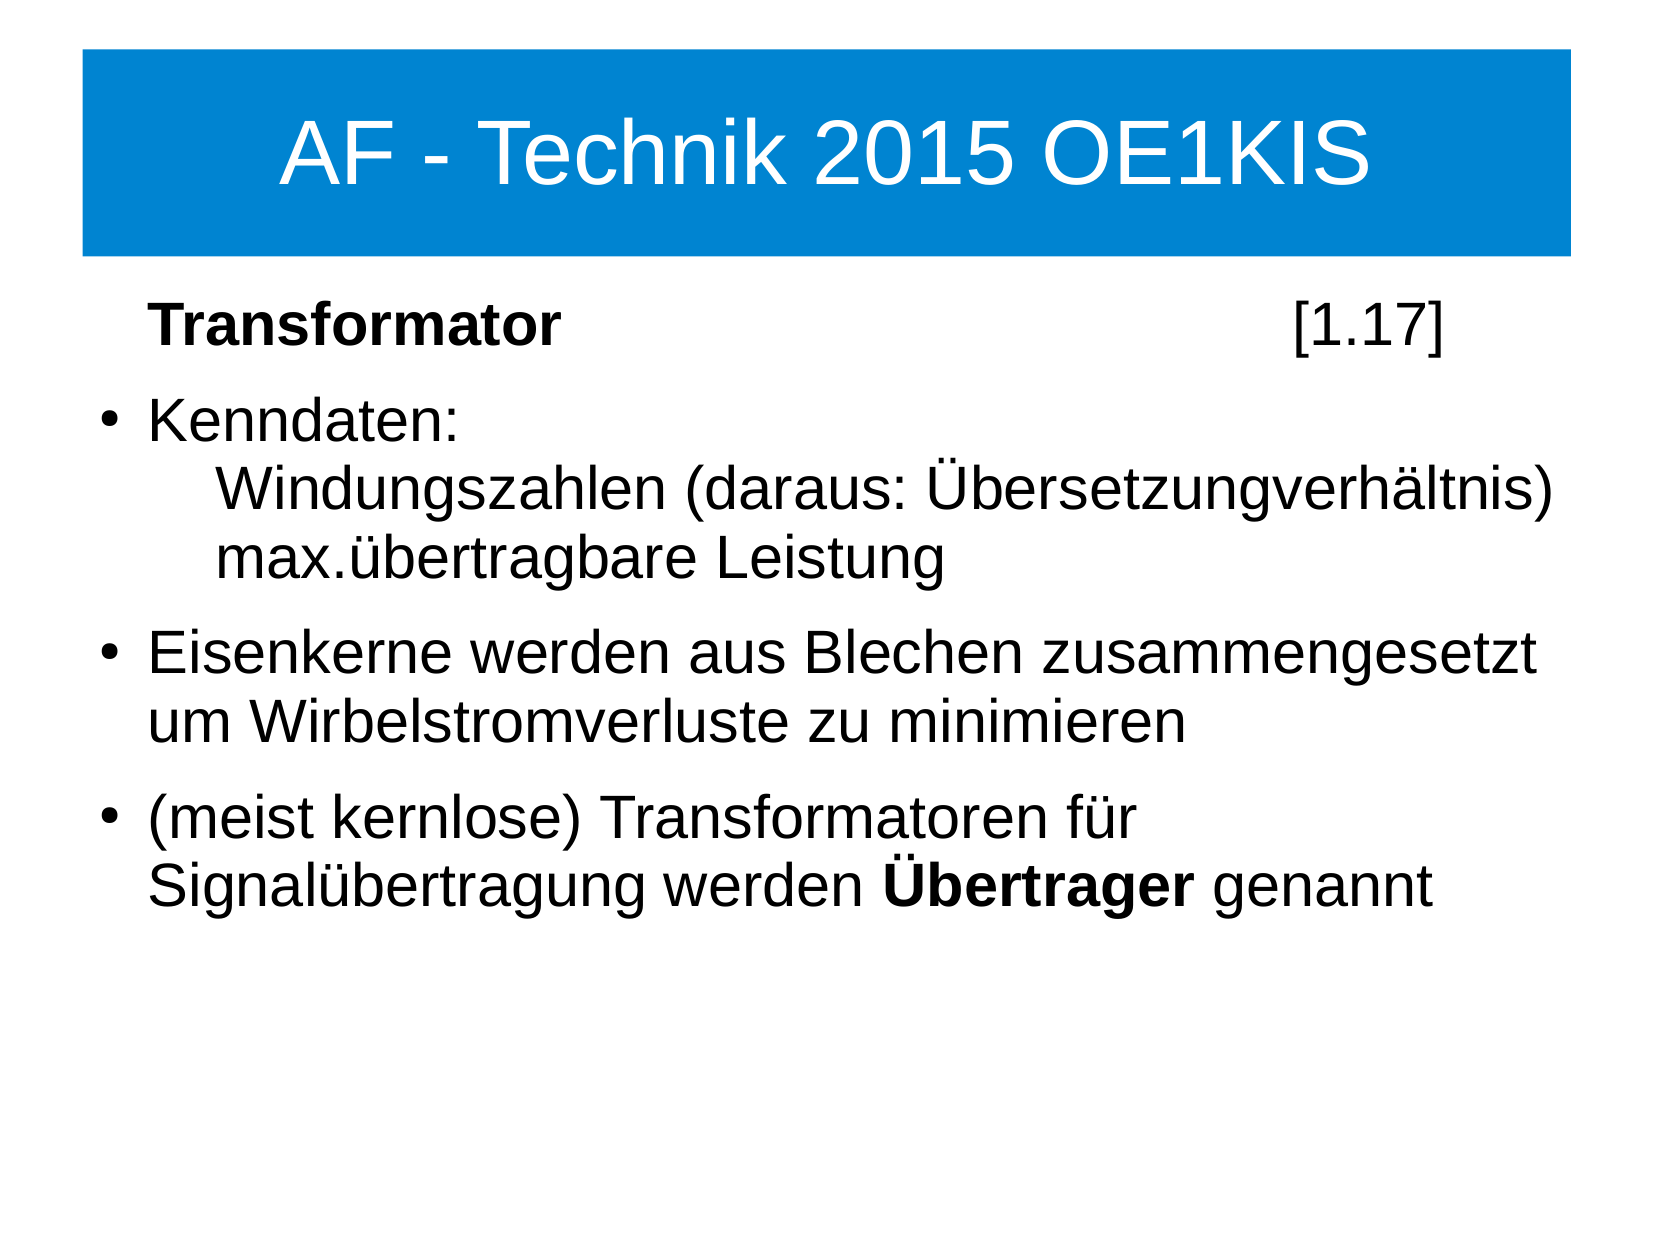

#
AF - Technik 2015 OE1KIS
Transformator [1.17]
Kenndaten:
	Windungszahlen (daraus: Übersetzungverhältnis)
	max.übertragbare Leistung
Eisenkerne werden aus Blechen zusammengesetzt
um Wirbelstromverluste zu minimieren
(meist kernlose) Transformatoren für Signalübertragung werden Übertrager genannt